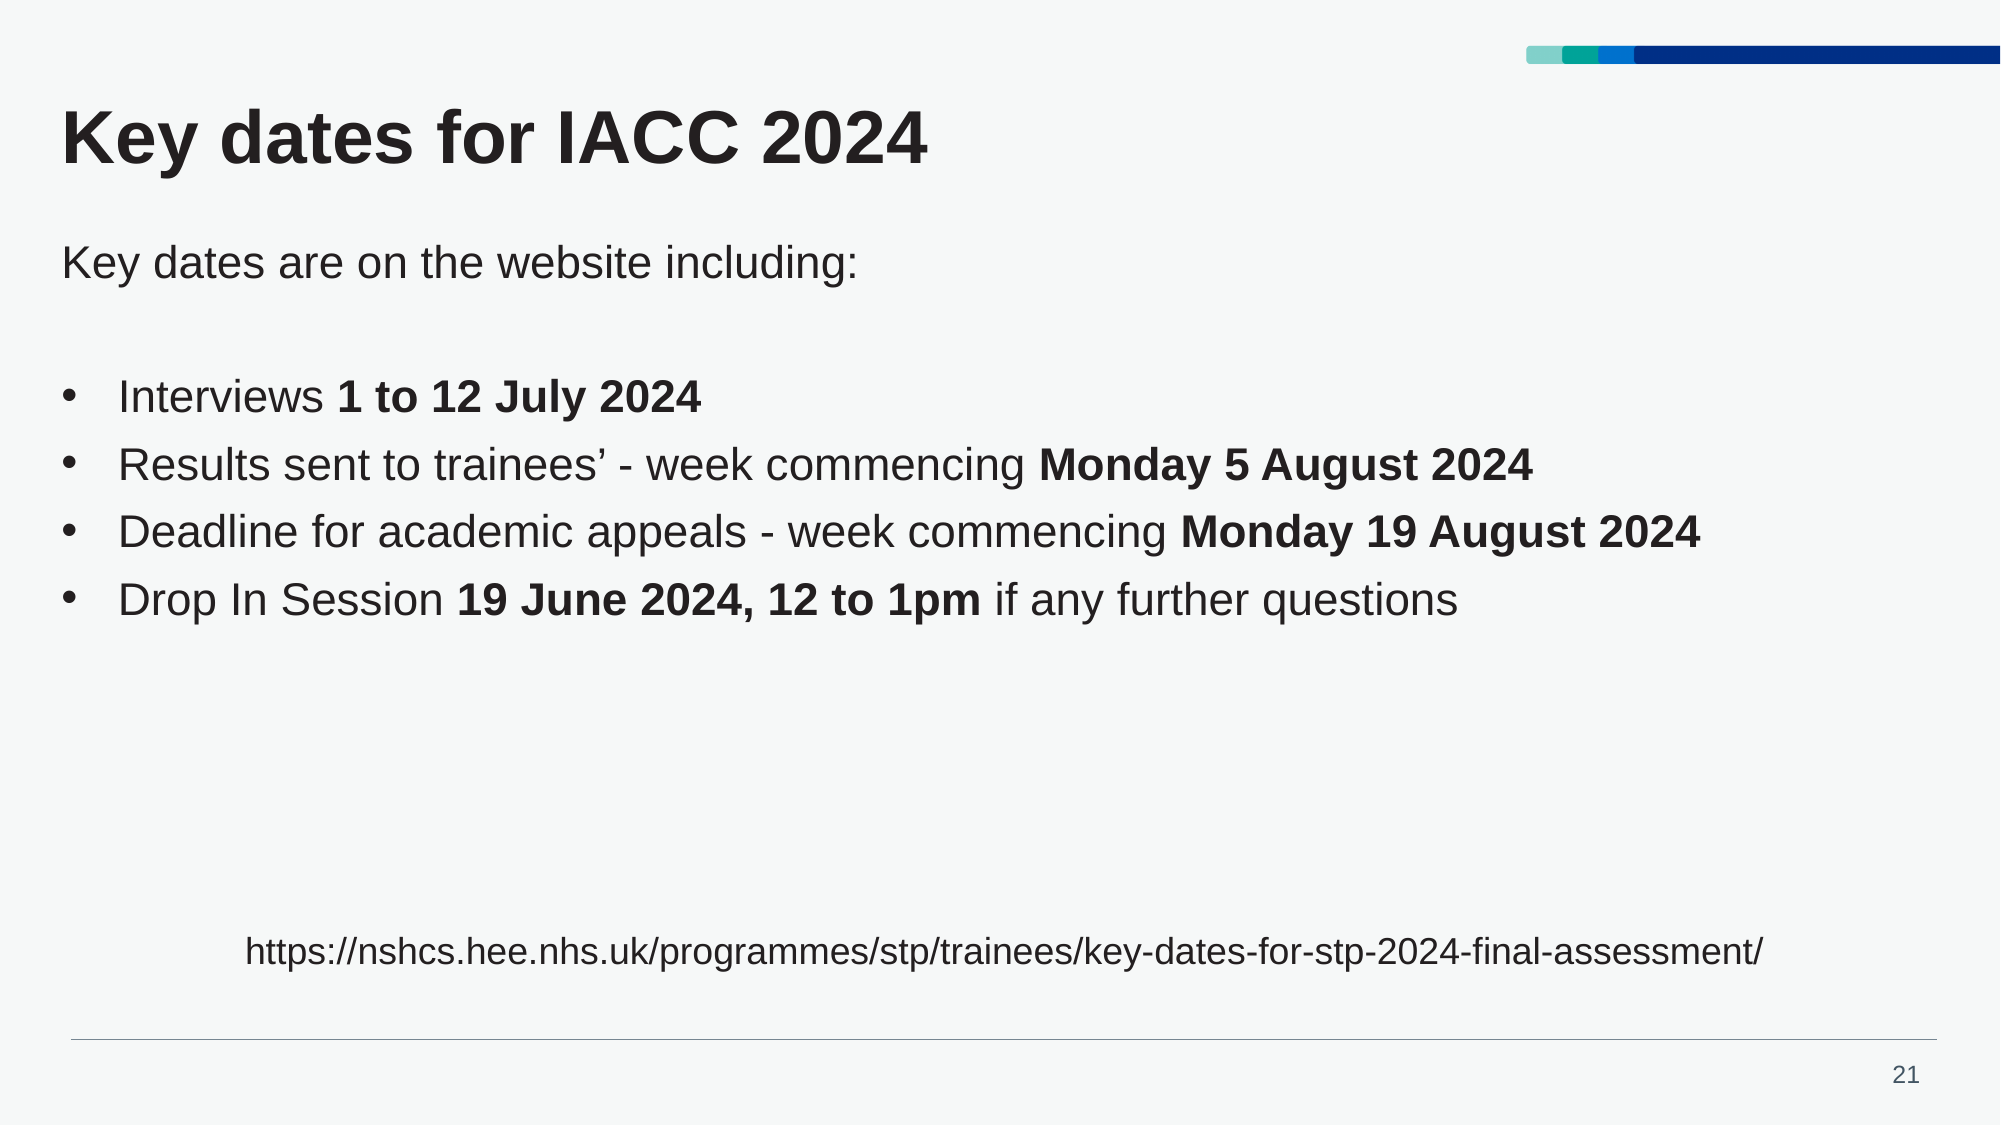

# Key dates for IACC 2024
Key dates are on the website including:
Interviews 1 to 12 July 2024
Results sent to trainees’ - week commencing Monday 5 August 2024
Deadline for academic appeals - week commencing Monday 19 August 2024
Drop In Session 19 June 2024, 12 to 1pm if any further questions
https://nshcs.hee.nhs.uk/programmes/stp/trainees/key-dates-for-stp-2024-final-assessment/